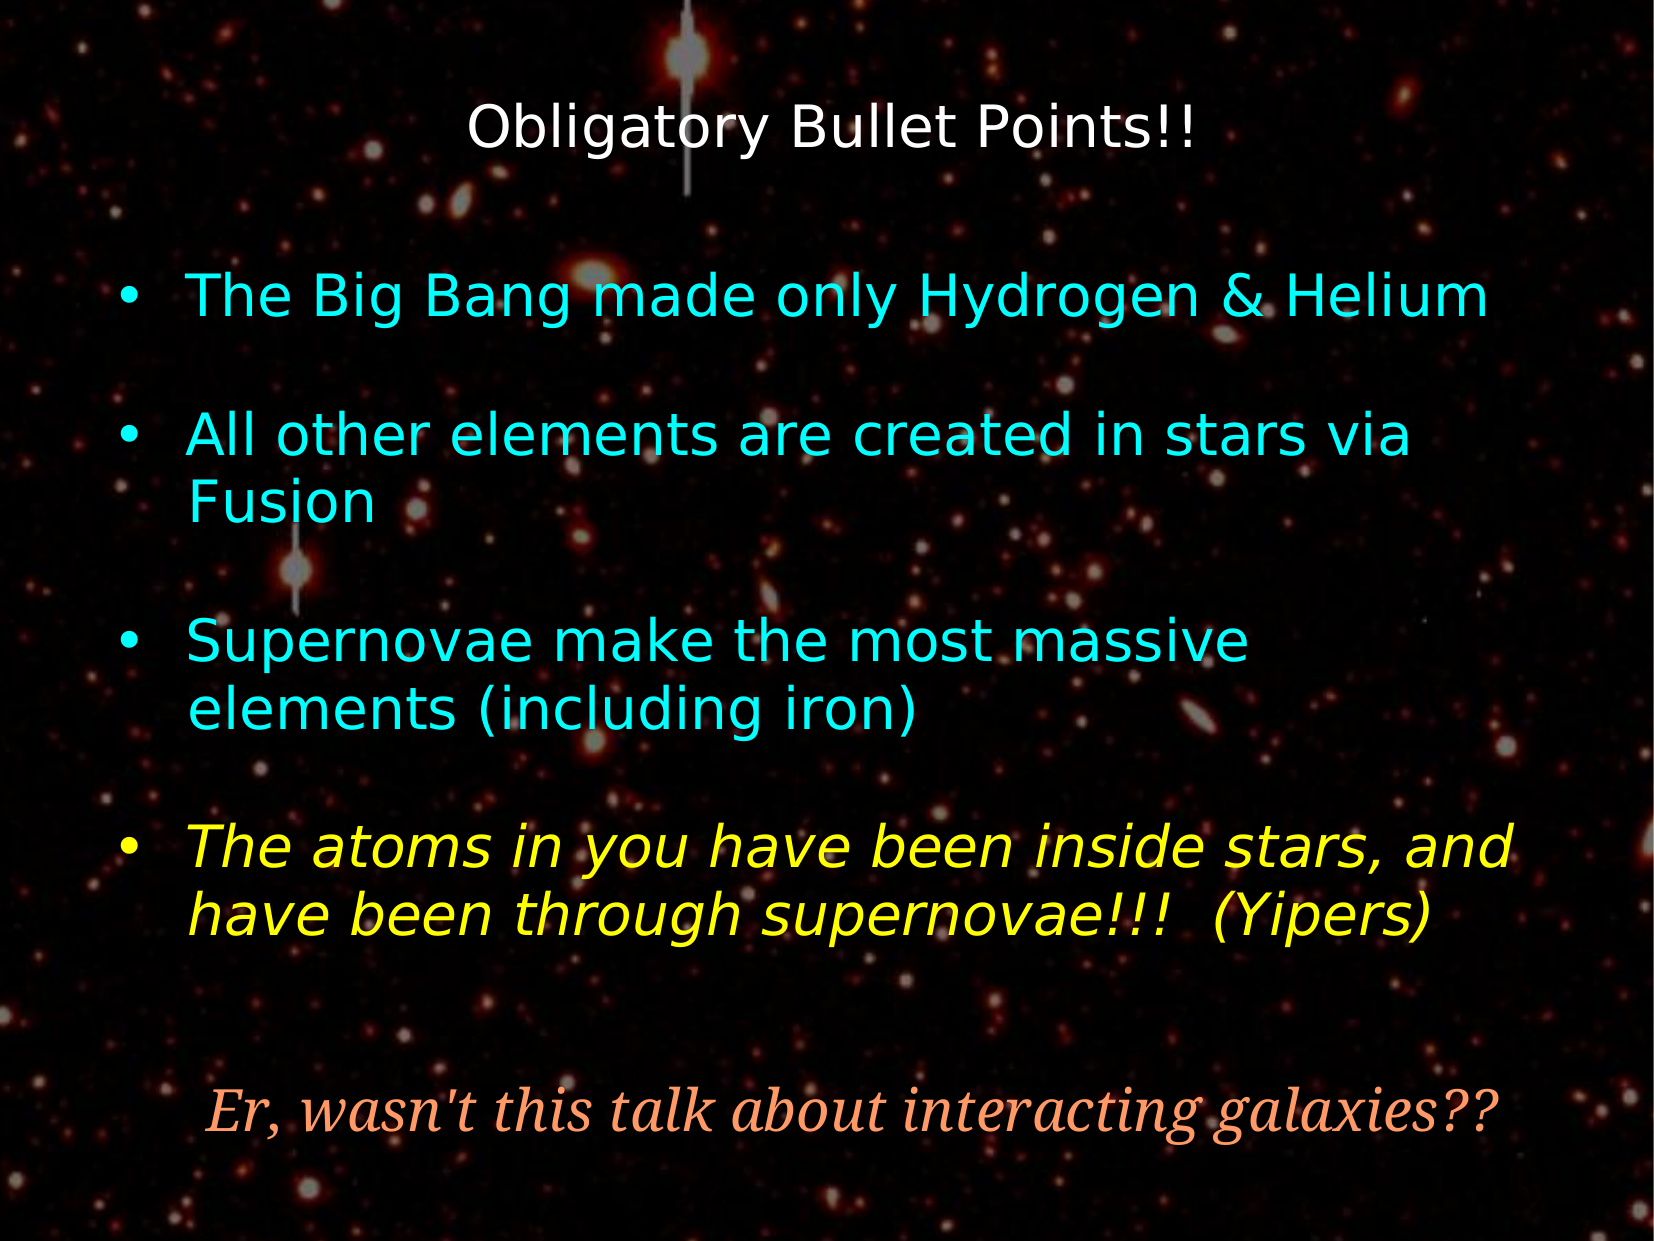

Obligatory Bullet Points!!
•	The Big Bang made only Hydrogen & Helium
•	All other elements are created in stars via Fusion
•	Supernovae make the most massive elements (including iron)
•	The atoms in you have been inside stars, and have been through supernovae!!! (Yipers)
Er, wasn't this talk about interacting galaxies??